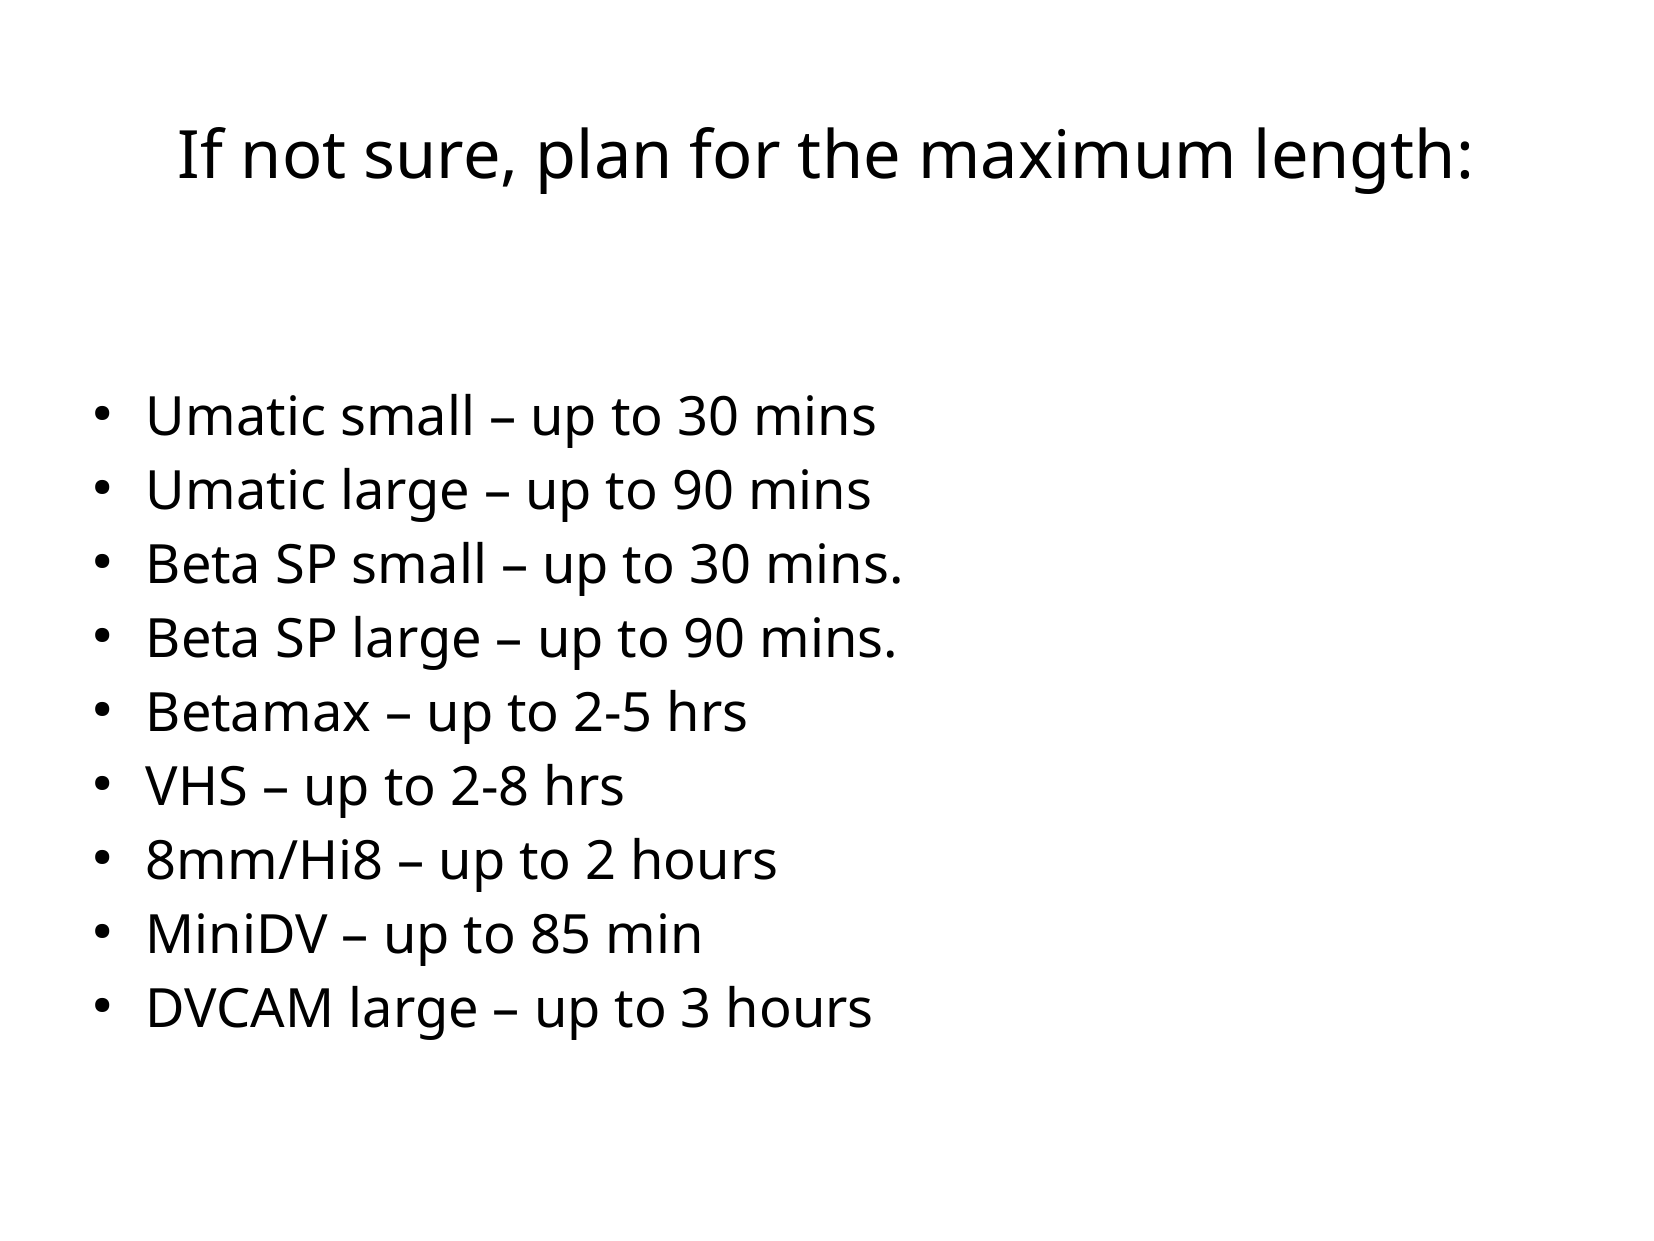

If not sure, plan for the maximum length:
# Umatic small – up to 30 mins
Umatic large – up to 90 mins
Beta SP small – up to 30 mins.
Beta SP large – up to 90 mins.
Betamax – up to 2-5 hrs
VHS – up to 2-8 hrs
8mm/Hi8 – up to 2 hours
MiniDV – up to 85 min
DVCAM large – up to 3 hours